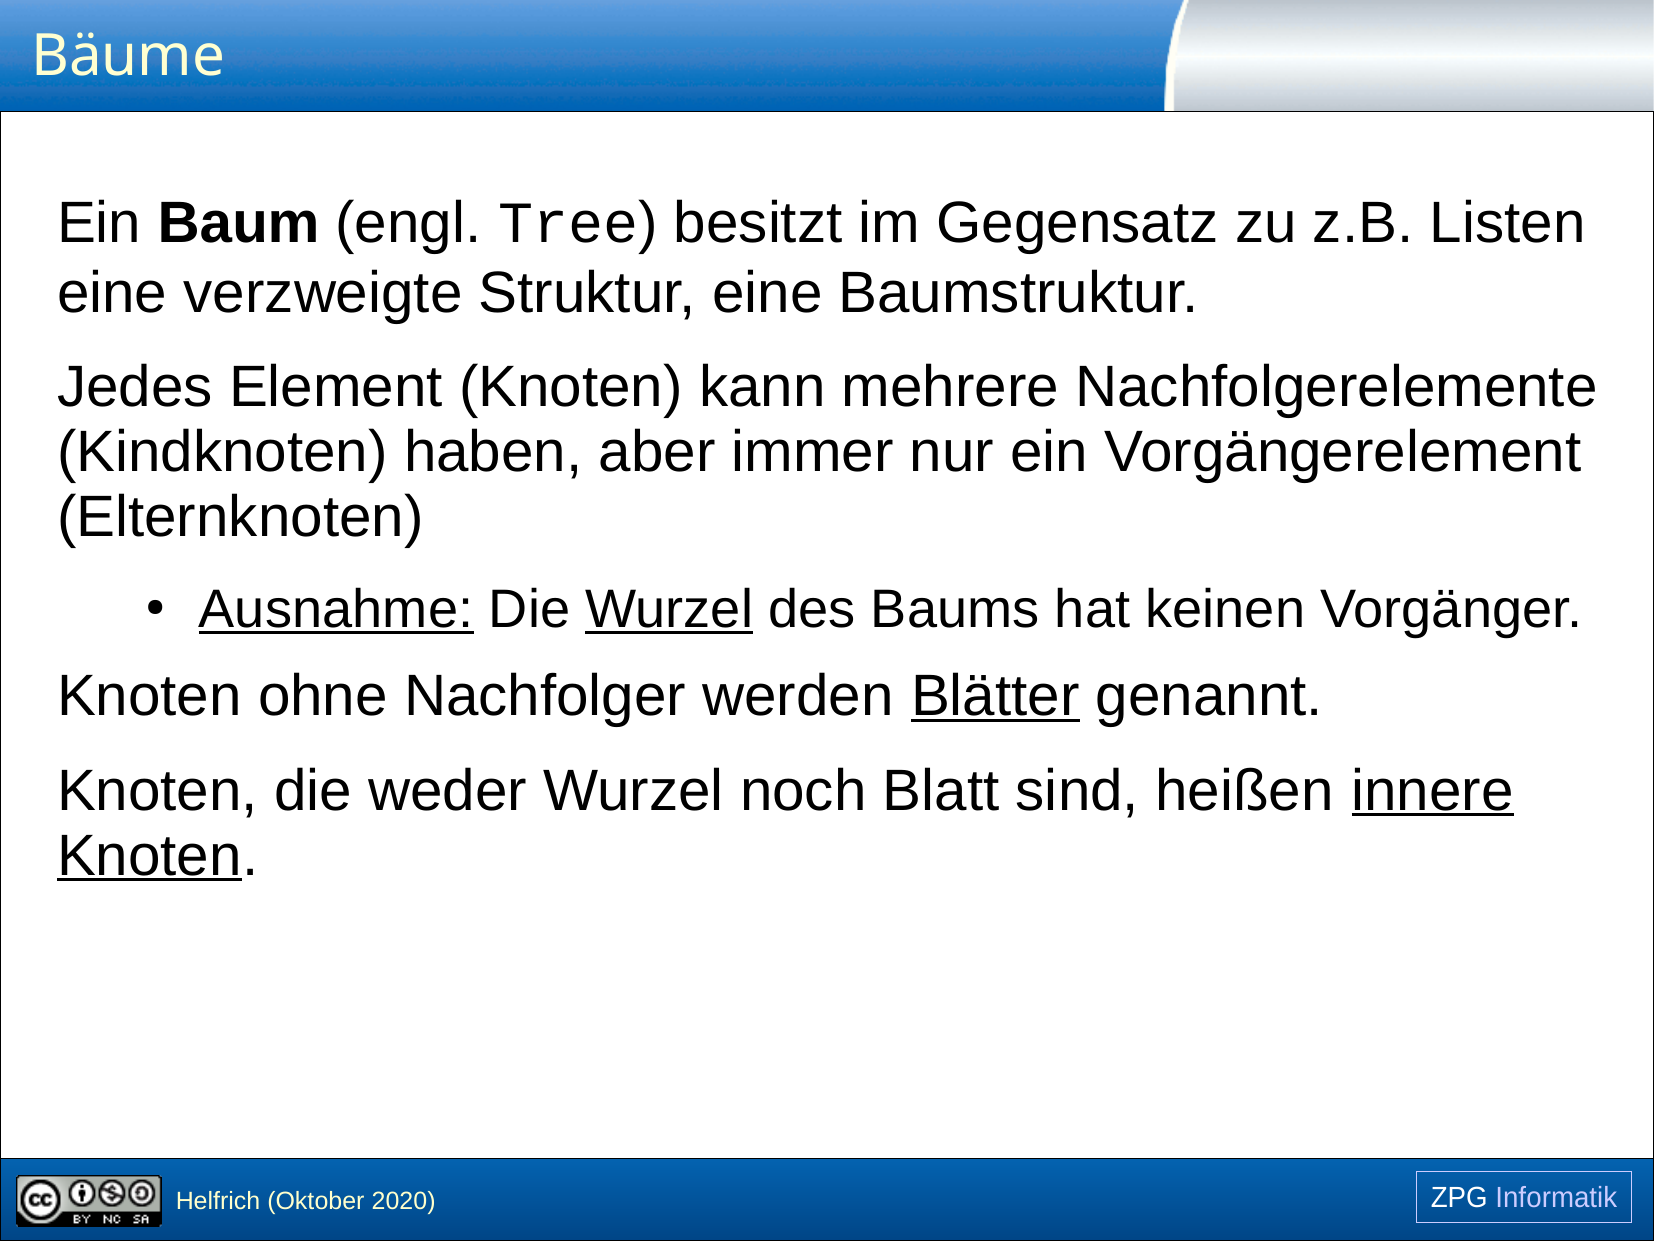

# Bäume
Ein Baum (engl. Tree) besitzt im Gegensatz zu z.B. Listen eine verzweigte Struktur, eine Baumstruktur.
Jedes Element (Knoten) kann mehrere Nachfolgerelemente (Kindknoten) haben, aber immer nur ein Vorgängerelement (Elternknoten)
Ausnahme: Die Wurzel des Baums hat keinen Vorgänger.
Knoten ohne Nachfolger werden Blätter genannt.
Knoten, die weder Wurzel noch Blatt sind, heißen innere Knoten.